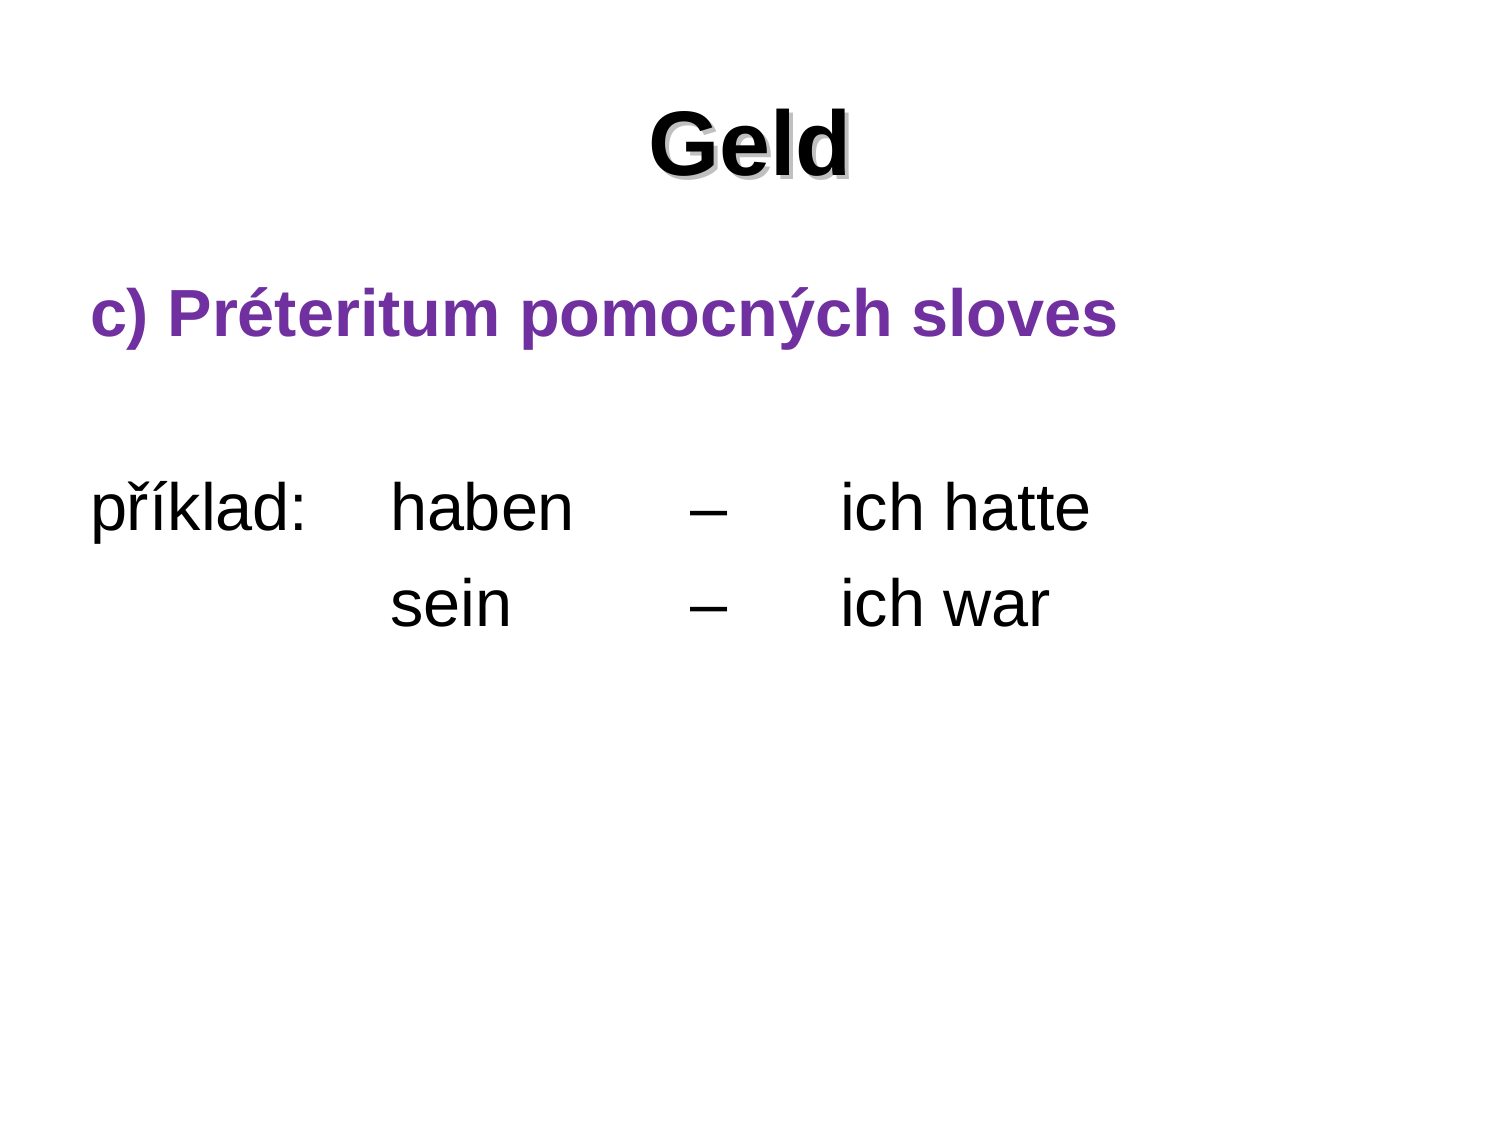

# Geld
c) Préteritum pomocných sloves
příklad: 	haben 	–	ich hatte
			sein 		– 	ich war